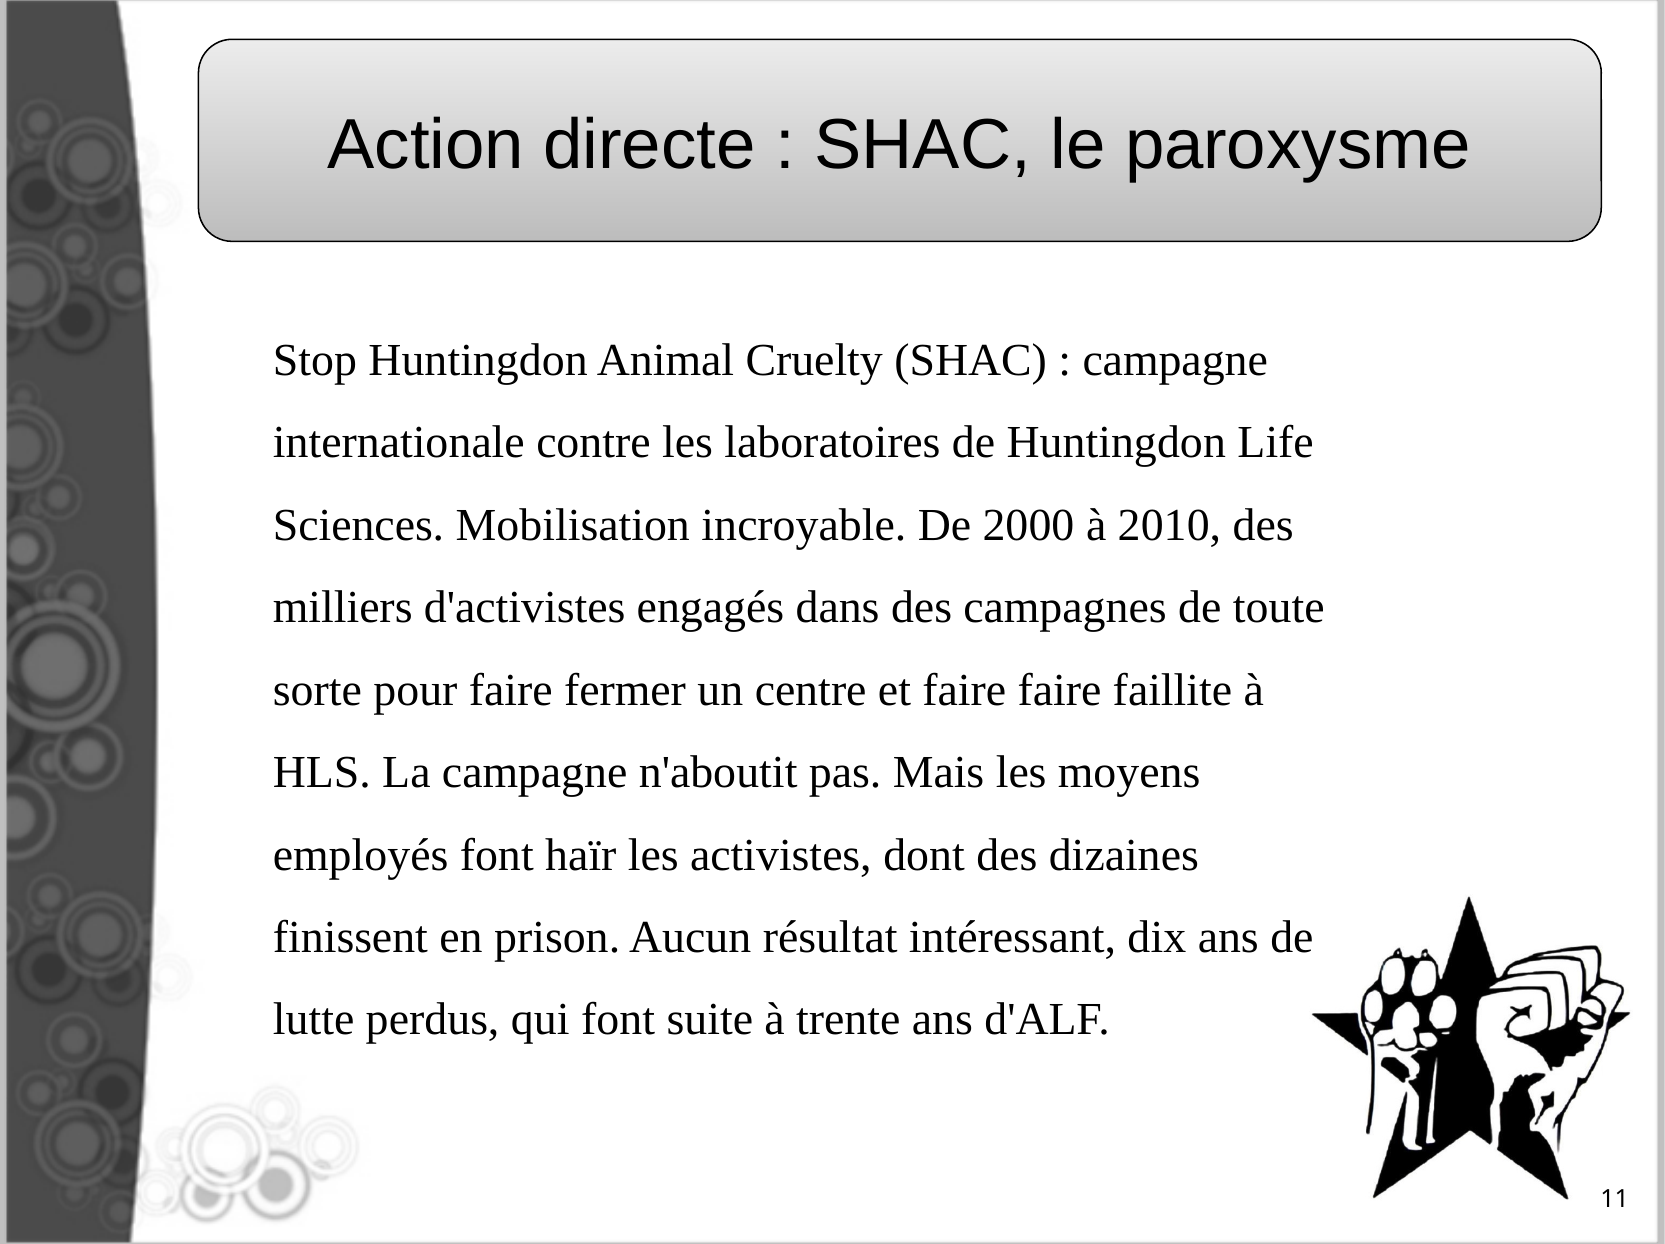

Action directe : SHAC, le paroxysme
Stop Huntingdon Animal Cruelty (SHAC) : campagne internationale contre les laboratoires de Huntingdon Life Sciences. Mobilisation incroyable. De 2000 à 2010, des milliers d'activistes engagés dans des campagnes de toute sorte pour faire fermer un centre et faire faire faillite à HLS. La campagne n'aboutit pas. Mais les moyens employés font haïr les activistes, dont des dizaines finissent en prison. Aucun résultat intéressant, dix ans de lutte perdus, qui font suite à trente ans d'ALF.